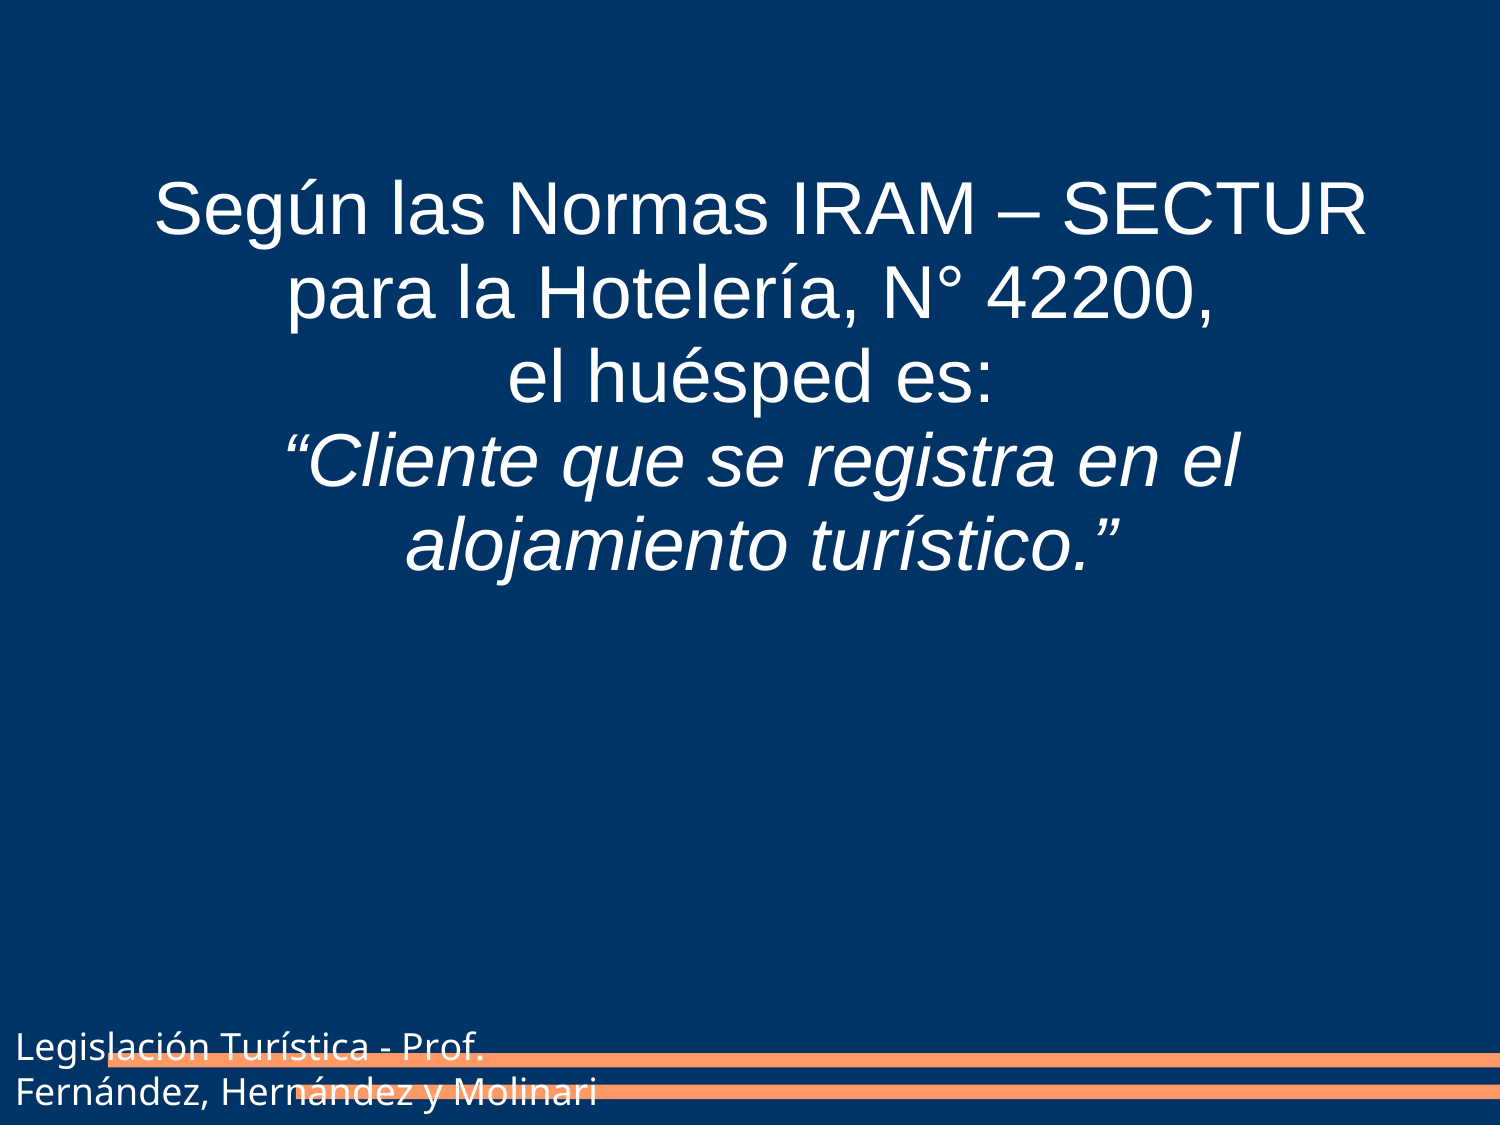

#
Según las Normas IRAM – SECTUR para la Hotelería, N° 42200,
el huésped es:
“Cliente que se registra en el alojamiento turístico.”
Legislación Turística - Prof. Fernández, Hernández y Molinari